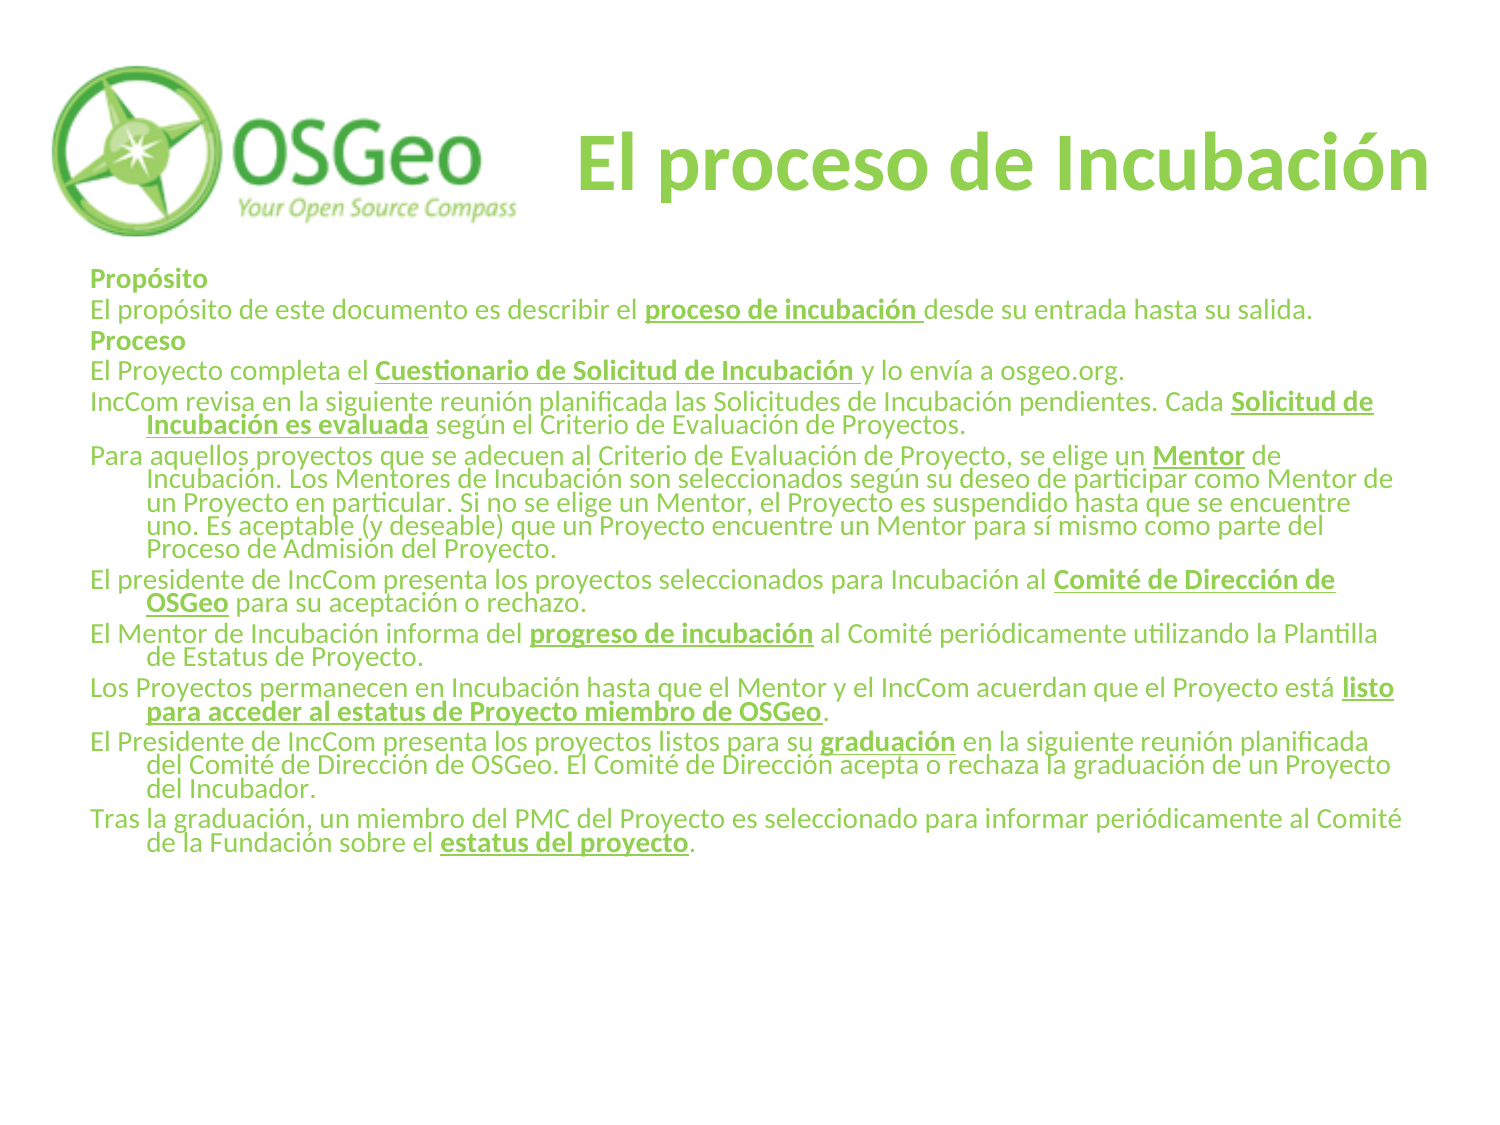

# El proceso de Incubación
Propósito
El propósito de este documento es describir el proceso de incubación desde su entrada hasta su salida.
Proceso
El Proyecto completa el Cuestionario de Solicitud de Incubación y lo envía a osgeo.org.
IncCom revisa en la siguiente reunión planificada las Solicitudes de Incubación pendientes. Cada Solicitud de Incubación es evaluada según el Criterio de Evaluación de Proyectos.
Para aquellos proyectos que se adecuen al Criterio de Evaluación de Proyecto, se elige un Mentor de Incubación. Los Mentores de Incubación son seleccionados según su deseo de participar como Mentor de un Proyecto en particular. Si no se elige un Mentor, el Proyecto es suspendido hasta que se encuentre uno. Es aceptable (y deseable) que un Proyecto encuentre un Mentor para sí mismo como parte del Proceso de Admisión del Proyecto.
El presidente de IncCom presenta los proyectos seleccionados para Incubación al Comité de Dirección de OSGeo para su aceptación o rechazo.
El Mentor de Incubación informa del progreso de incubación al Comité periódicamente utilizando la Plantilla de Estatus de Proyecto.
Los Proyectos permanecen en Incubación hasta que el Mentor y el IncCom acuerdan que el Proyecto está listo para acceder al estatus de Proyecto miembro de OSGeo.
El Presidente de IncCom presenta los proyectos listos para su graduación en la siguiente reunión planificada del Comité de Dirección de OSGeo. El Comité de Dirección acepta o rechaza la graduación de un Proyecto del Incubador.
Tras la graduación, un miembro del PMC del Proyecto es seleccionado para informar periódicamente al Comité de la Fundación sobre el estatus del proyecto.